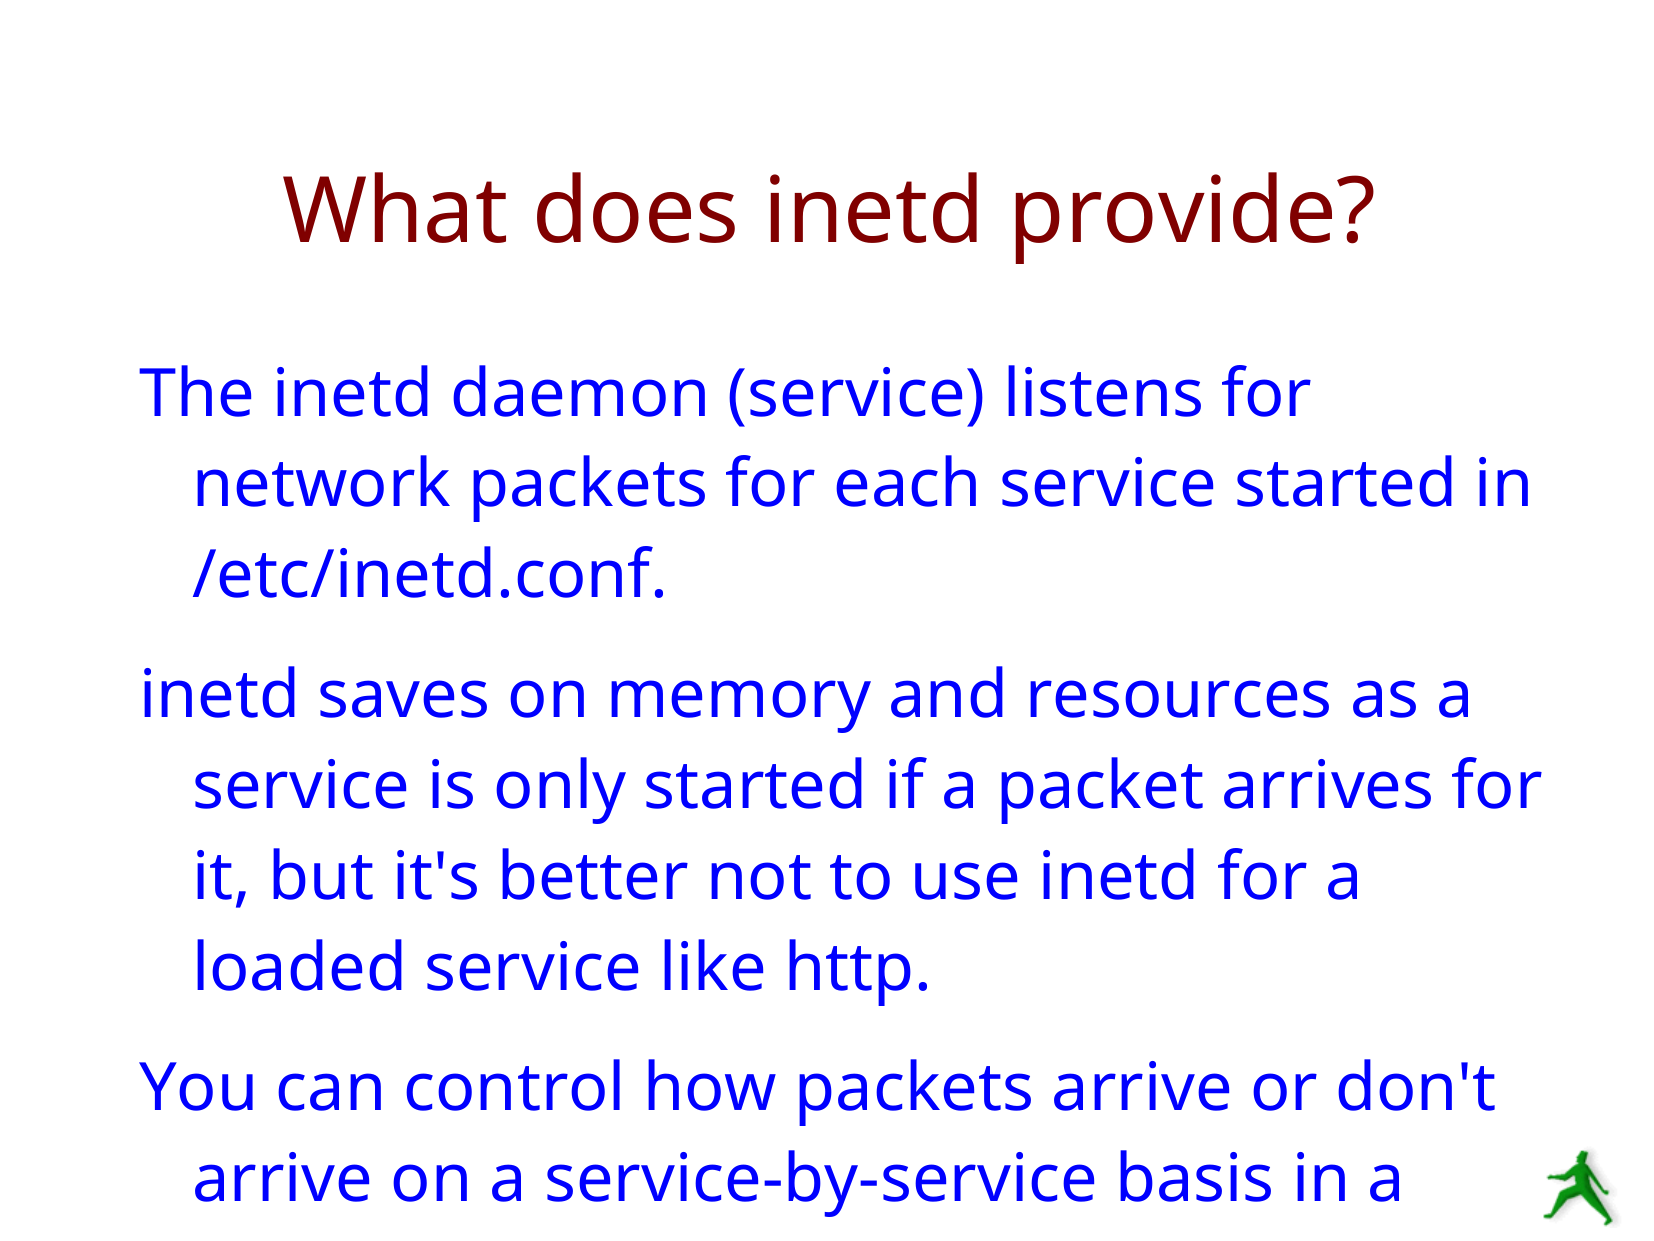

# What does inetd provide?
The inetd daemon (service) listens for network packets for each service started in
/etc/inetd.conf.
inetd saves on memory and resources as a service is only started if a packet arrives for it, but it's better not to use inetd for a loaded service like http.
You can control how packets arrive or don't arrive on a service-by-service basis in a detailed manner using inetd.